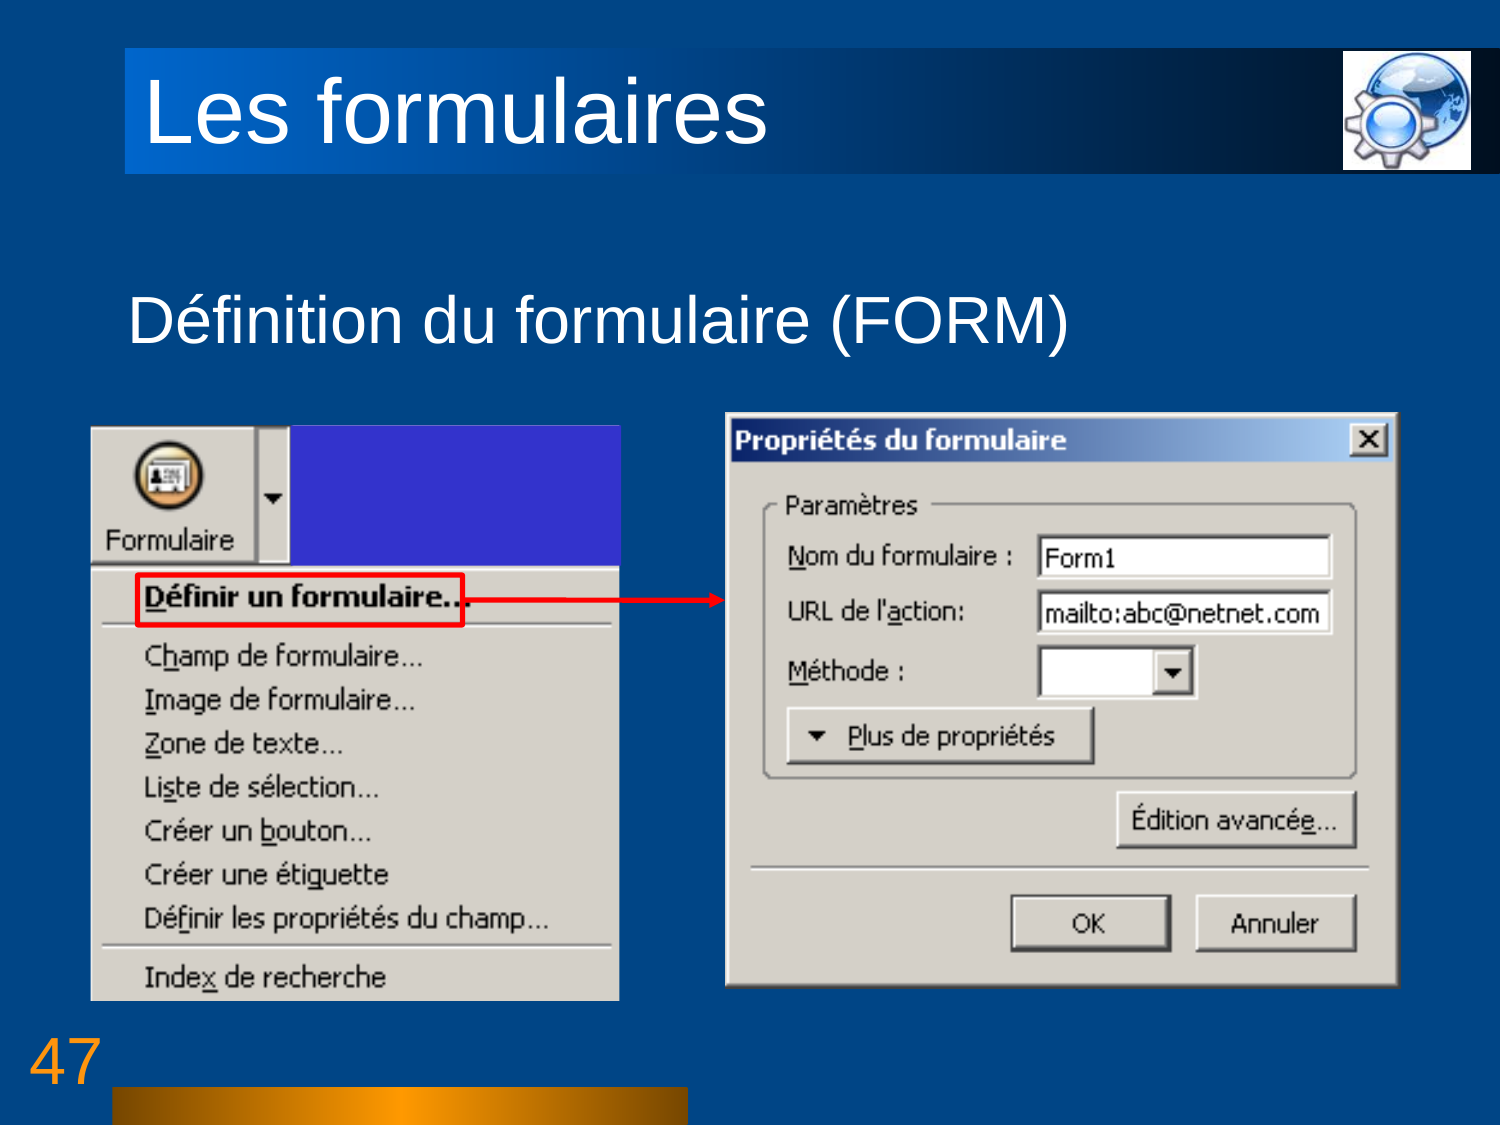

Les formulaires
# Définition du formulaire (FORM)